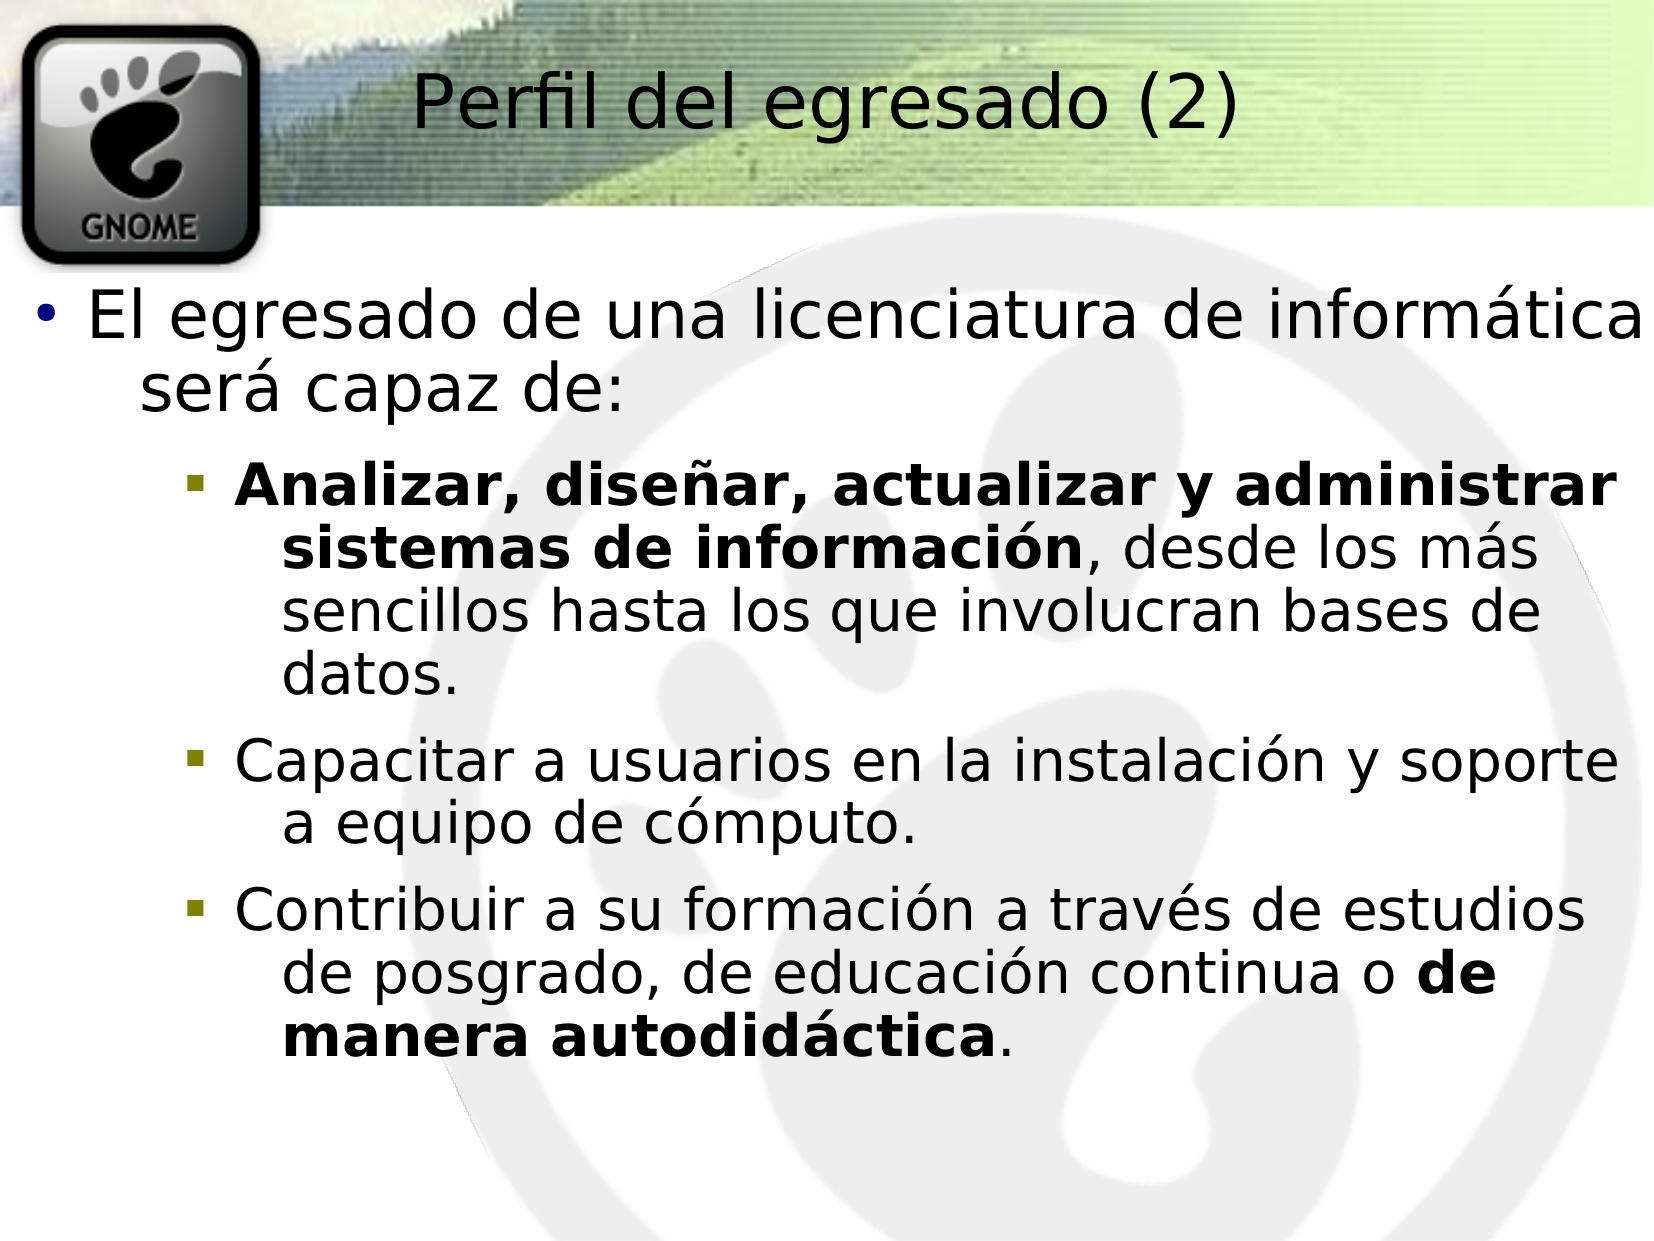

# Perfil del egresado (2)
El egresado de una licenciatura de informática será capaz de:
Analizar, diseñar, actualizar y administrar sistemas de información, desde los más sencillos hasta los que involucran bases de datos.
Capacitar a usuarios en la instalación y soporte a equipo de cómputo.
Contribuir a su formación a través de estudios de posgrado, de educación continua o de manera autodidáctica.